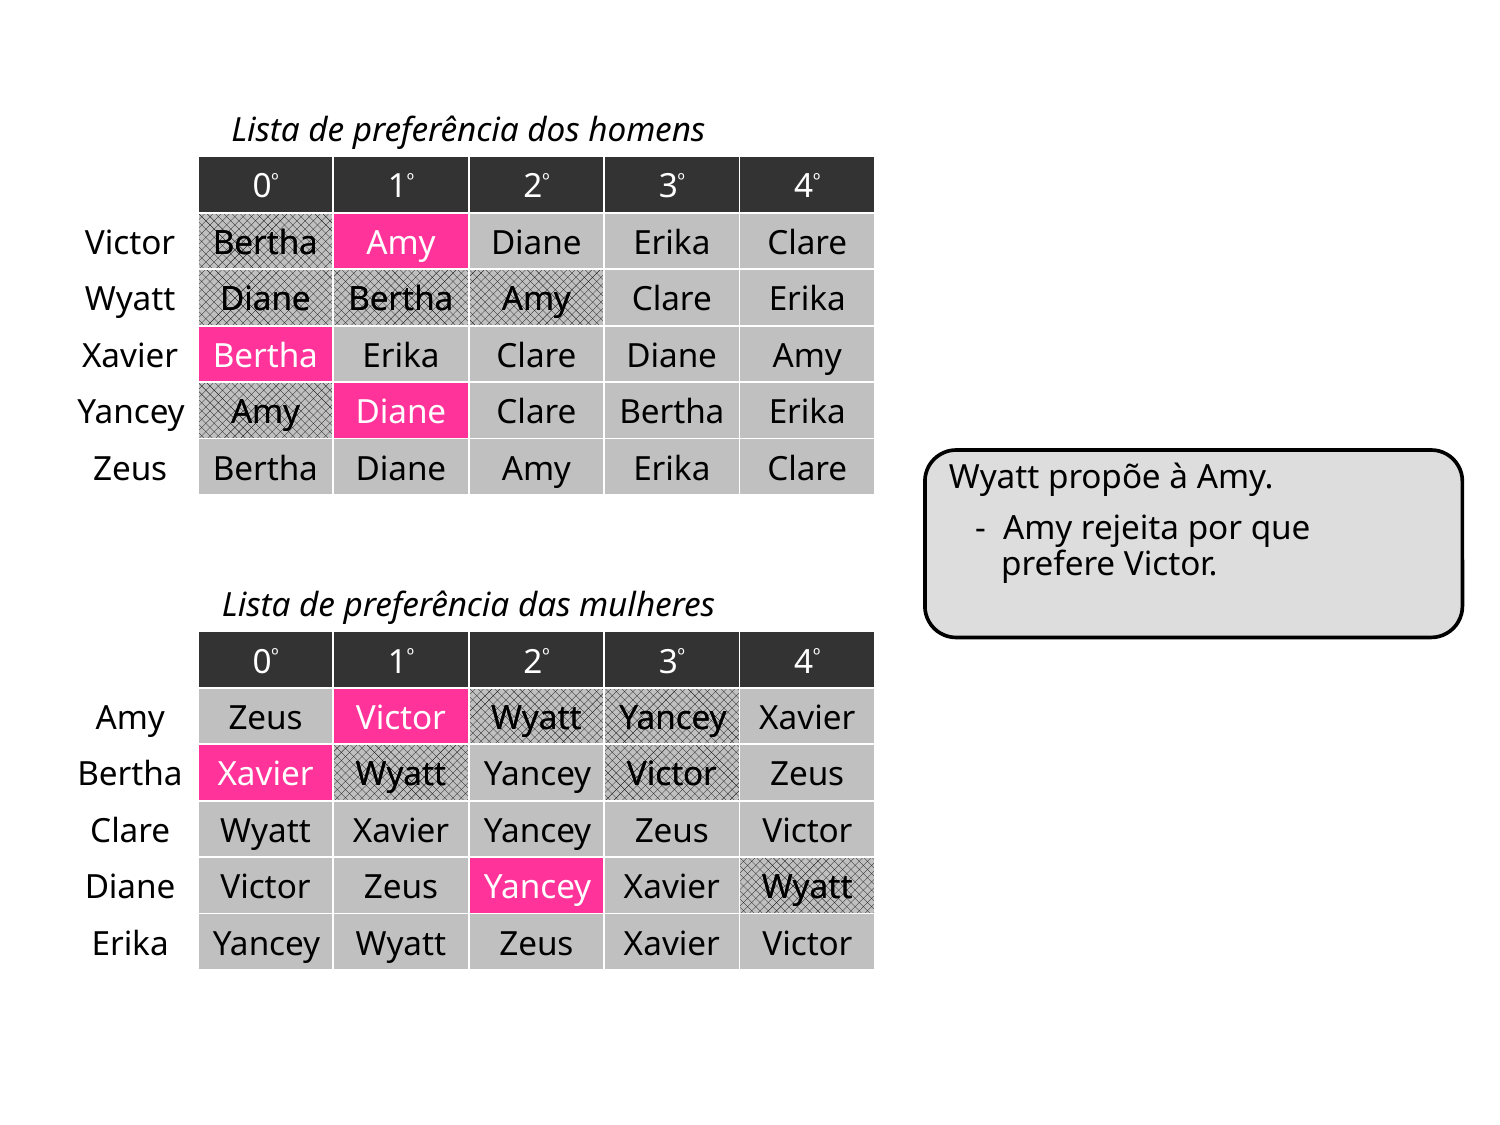

Bertha
Amy
Diane
Bertha
Amy
Bertha
Amy
Diane
Wyatt propõe à Amy.
 - Amy rejeita por que
 prefere Victor.
Victor
Wyatt
Yancey
Xavier
Wyatt
Victor
Yancey
Wyatt